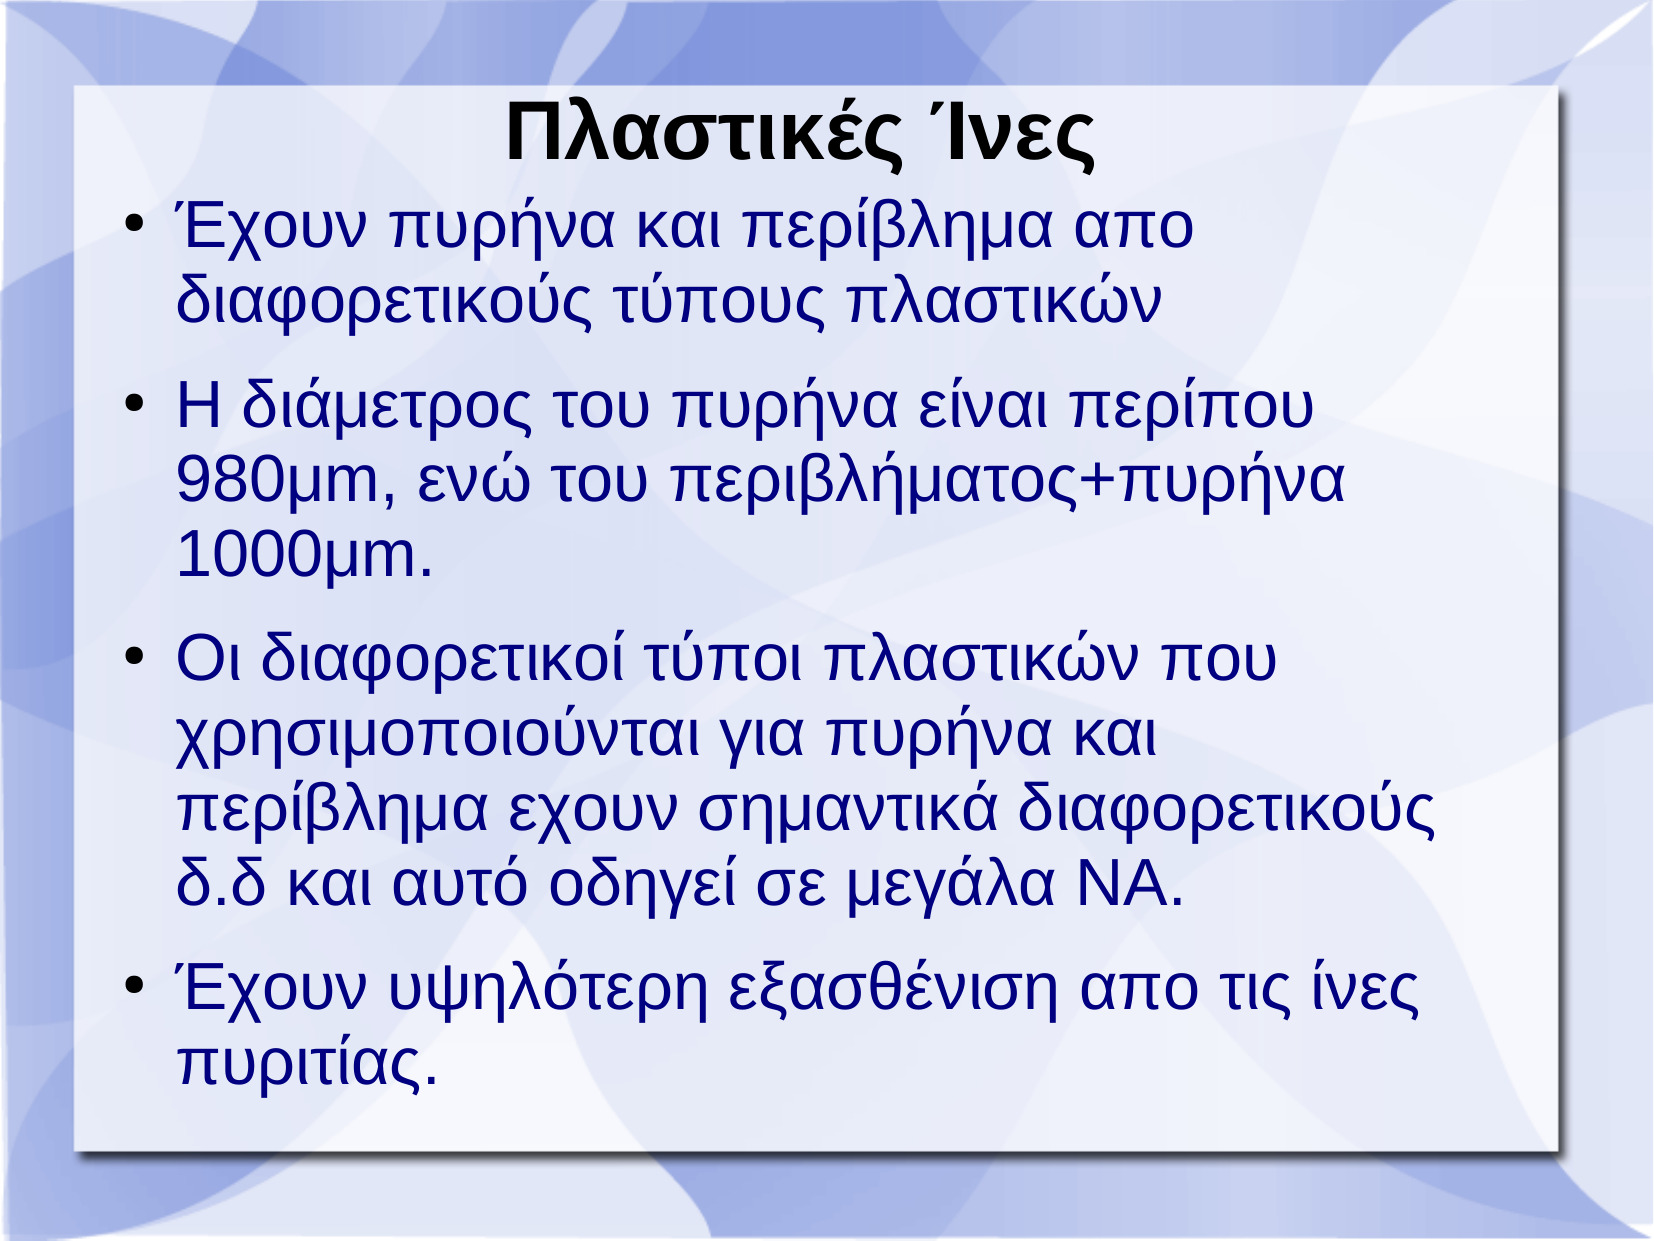

# Πλαστικές Ίνες
Έχουν πυρήνα και περίβλημα απο διαφορετικούς τύπους πλαστικών
Η διάμετρος του πυρήνα είναι περίπου 980μm, ενώ του περιβλήματος+πυρήνα 1000μm.
Οι διαφορετικοί τύποι πλαστικών που χρησιμοποιούνται για πυρήνα και περίβλημα εχουν σημαντικά διαφορετικούς δ.δ και αυτό οδηγεί σε μεγάλα ΝΑ.
Έχουν υψηλότερη εξασθένιση απο τις ίνες πυριτίας.